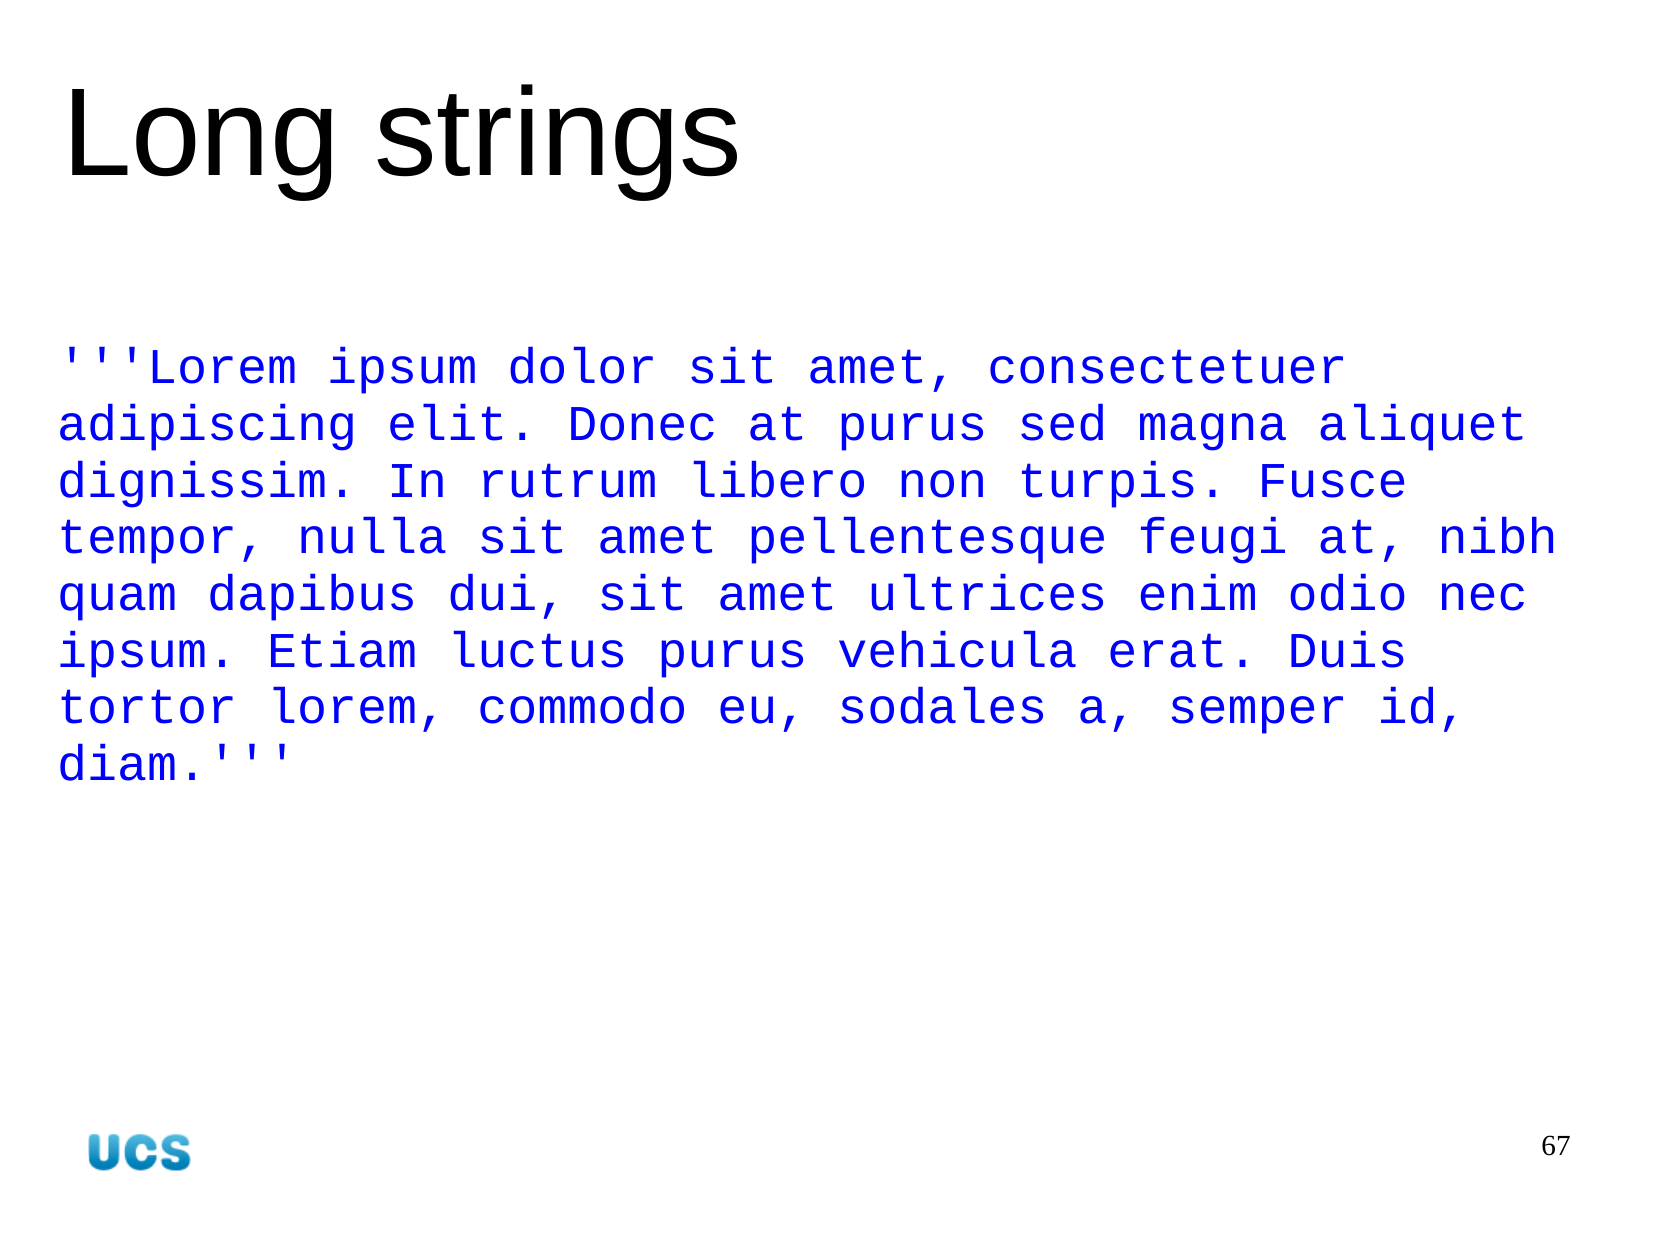

Long strings
'''Lorem ipsum dolor sit amet, consectetuer
adipiscing elit. Donec at purus sed magna aliquet
dignissim. In rutrum libero non turpis. Fusce
tempor, nulla sit amet pellentesque feugi at, nibh
quam dapibus dui, sit amet ultrices enim odio nec
ipsum. Etiam luctus purus vehicula erat. Duis
tortor lorem, commodo eu, sodales a, semper id,
diam.'''
67